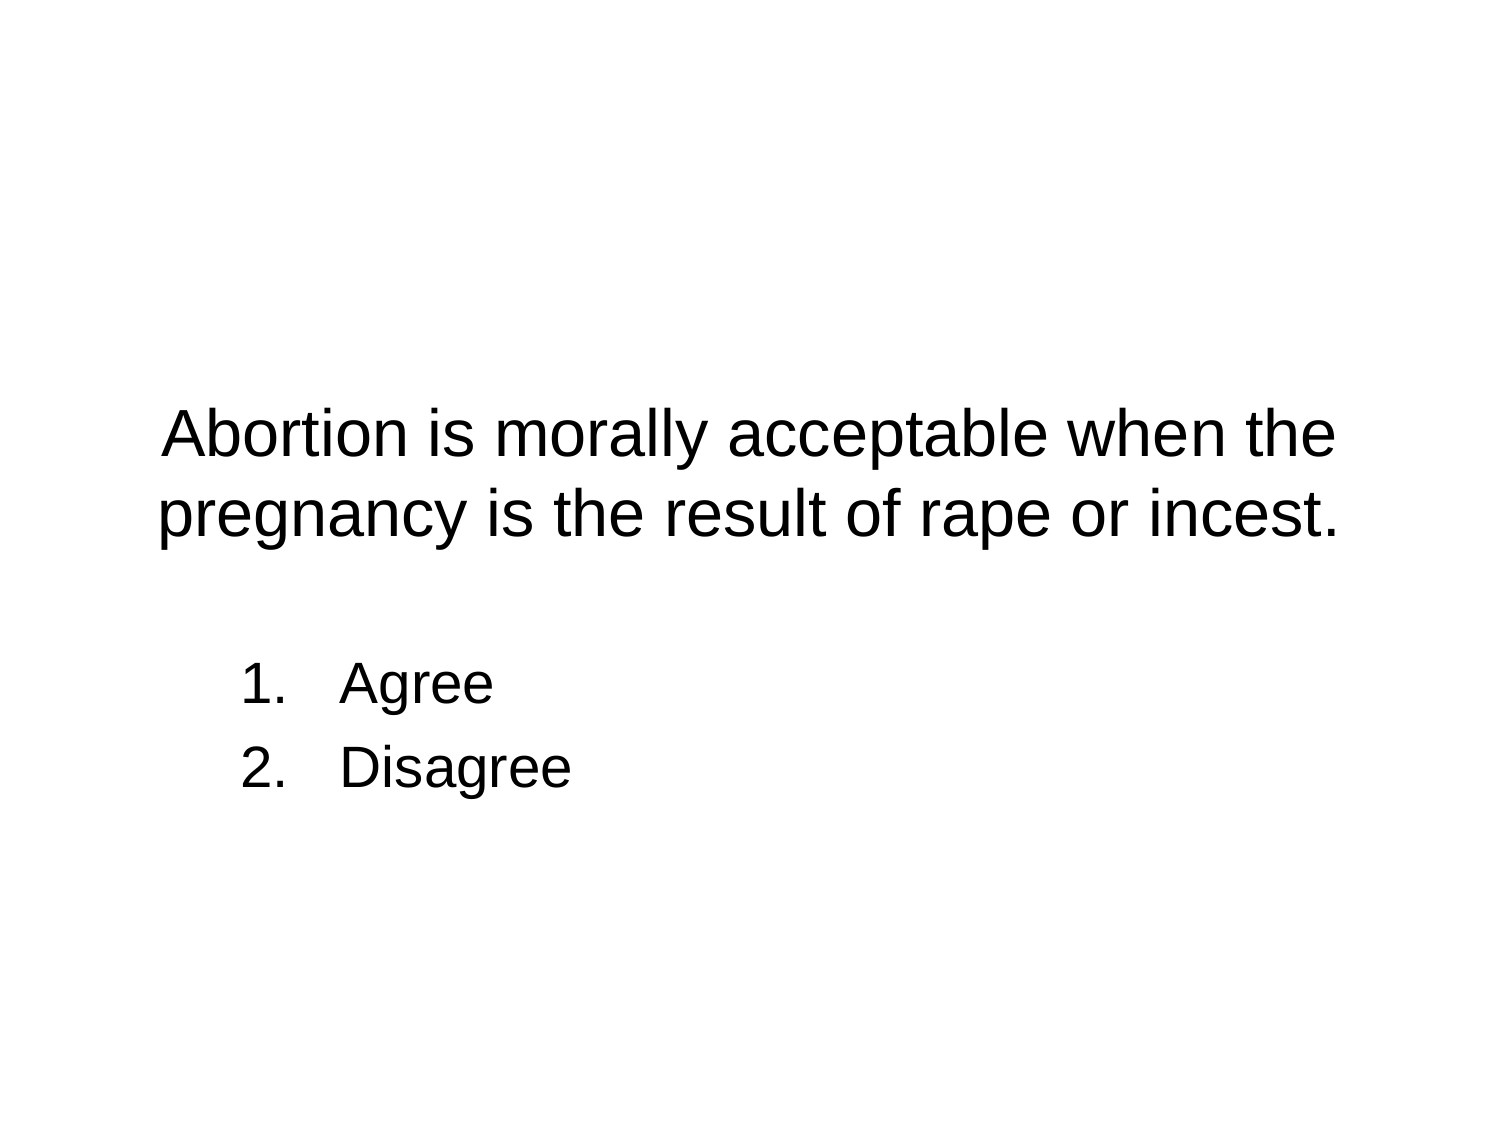

# Abortion is morally acceptable when the pregnancy is the result of rape or incest.
Agree
Disagree